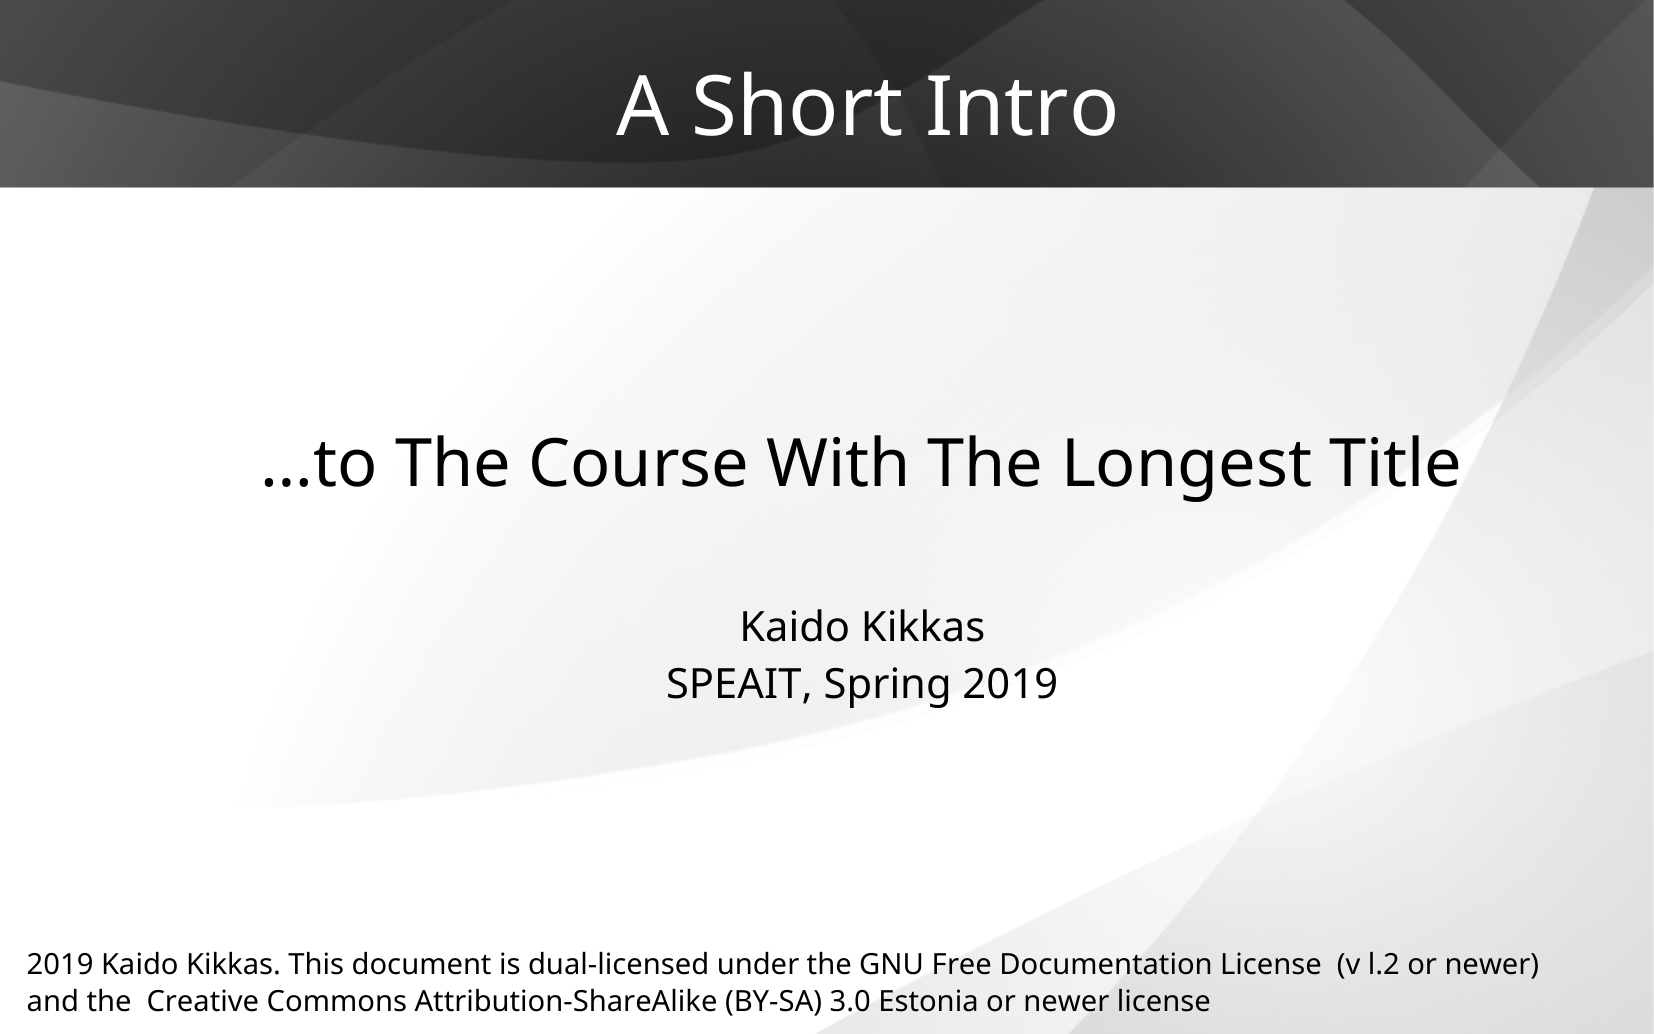

# A Short Intro
…to The Course With The Longest Title
Kaido Kikkas
SPEAIT, Spring 2019
2019 Kaido Kikkas. This document is dual-licensed under the GNU Free Documentation License (v l.2 or newer) and the Creative Commons Attribution-ShareAlike (BY-SA) 3.0 Estonia or newer license